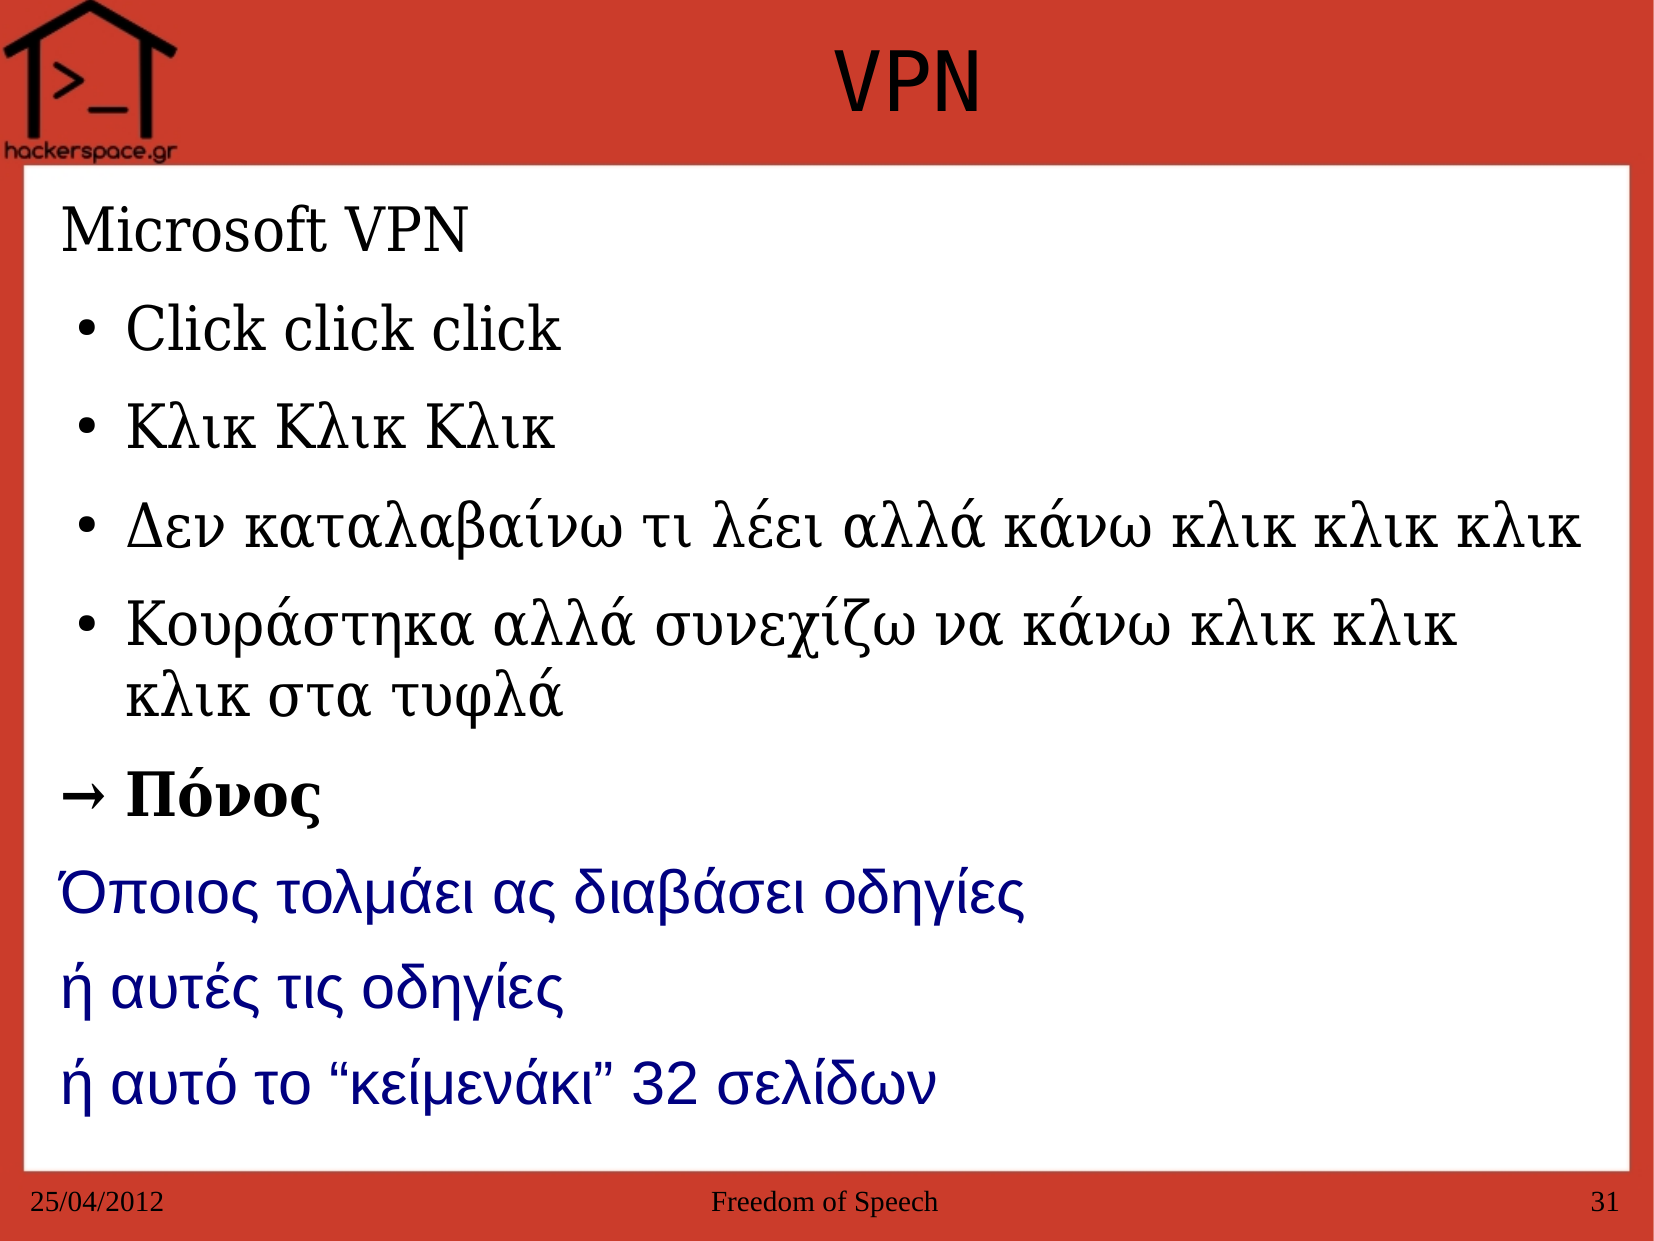

# VPN
Microsoft VPN
Click click click
Κλικ Κλικ Κλικ
Δεν καταλαβαίνω τι λέει αλλά κάνω κλικ κλικ κλικ
Κουράστηκα αλλά συνεχίζω να κάνω κλικ κλικ κλικ στα τυφλά
→ Πόνος
Όποιος τολμάει ας διαβάσει οδηγίες
ή αυτές τις οδηγίες
ή αυτό το “κείμενάκι” 32 σελίδων
25/04/2012
Freedom of Speech
31